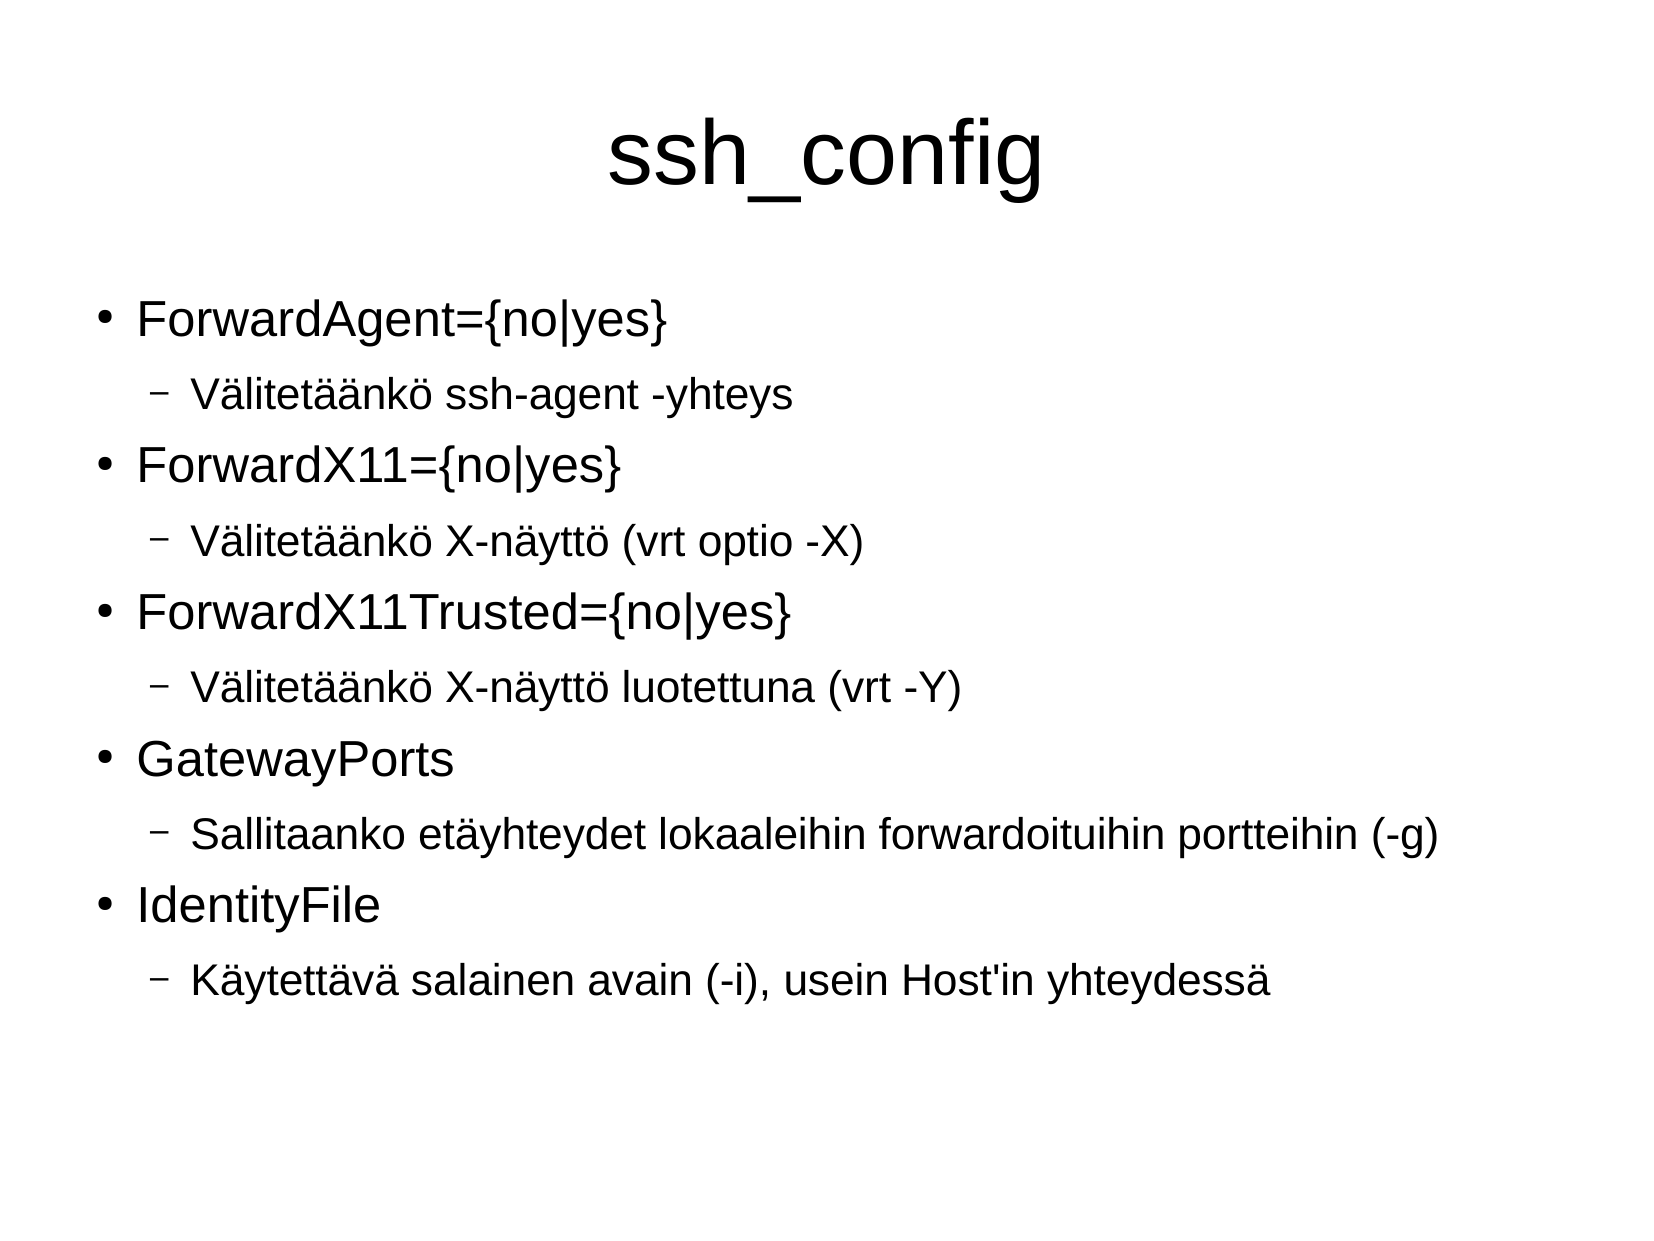

# ssh_config
ForwardAgent={no|yes}
Välitetäänkö ssh-agent -yhteys
ForwardX11={no|yes}
Välitetäänkö X-näyttö (vrt optio -X)
ForwardX11Trusted={no|yes}
Välitetäänkö X-näyttö luotettuna (vrt -Y)
GatewayPorts
Sallitaanko etäyhteydet lokaaleihin forwardoituihin portteihin (-g)
IdentityFile
Käytettävä salainen avain (-i), usein Host'in yhteydessä